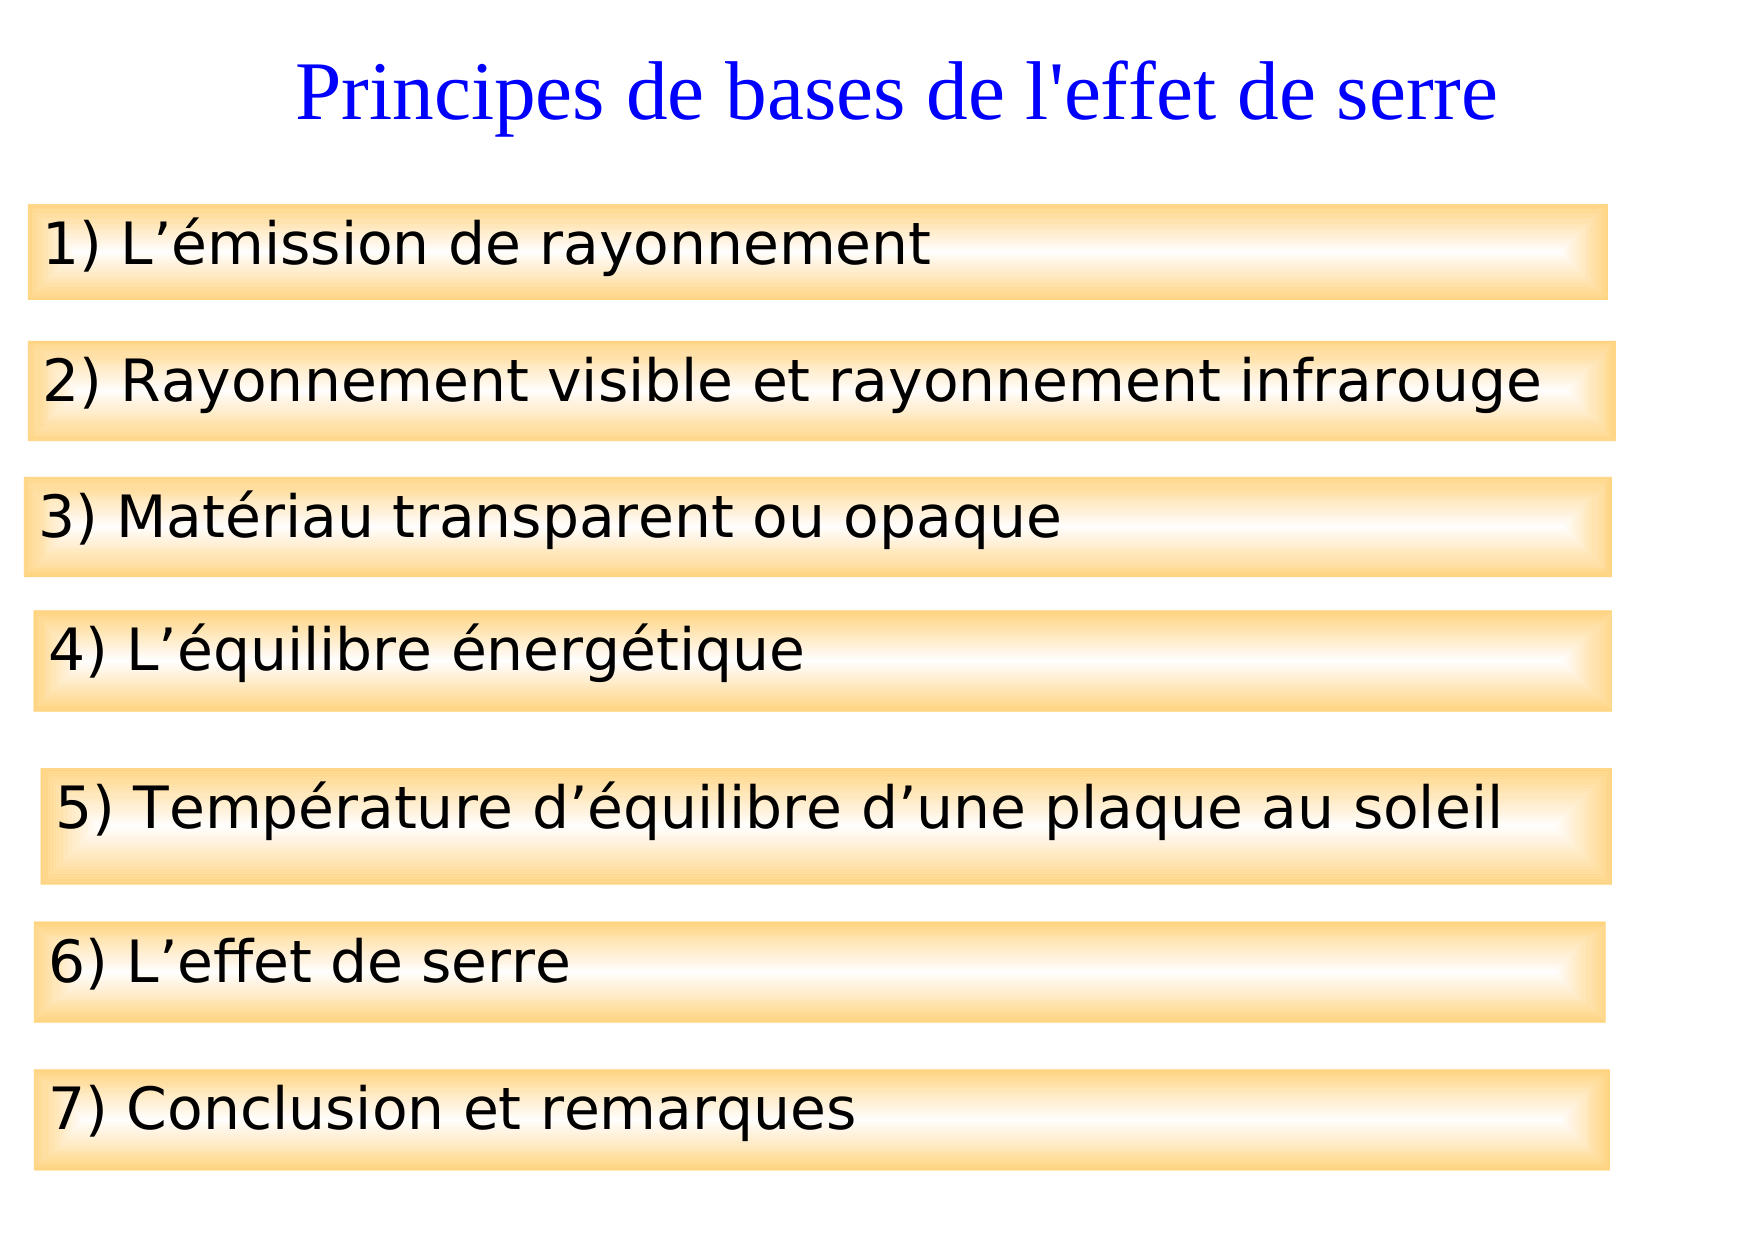

Principes de bases de l'effet de serre
1) L’émission de rayonnement
2) Rayonnement visible et rayonnement infrarouge
3) Matériau transparent ou opaque
4) L’équilibre énergétique
5) Température d’équilibre d’une plaque au soleil
6) L’effet de serre
7) Conclusion et remarques